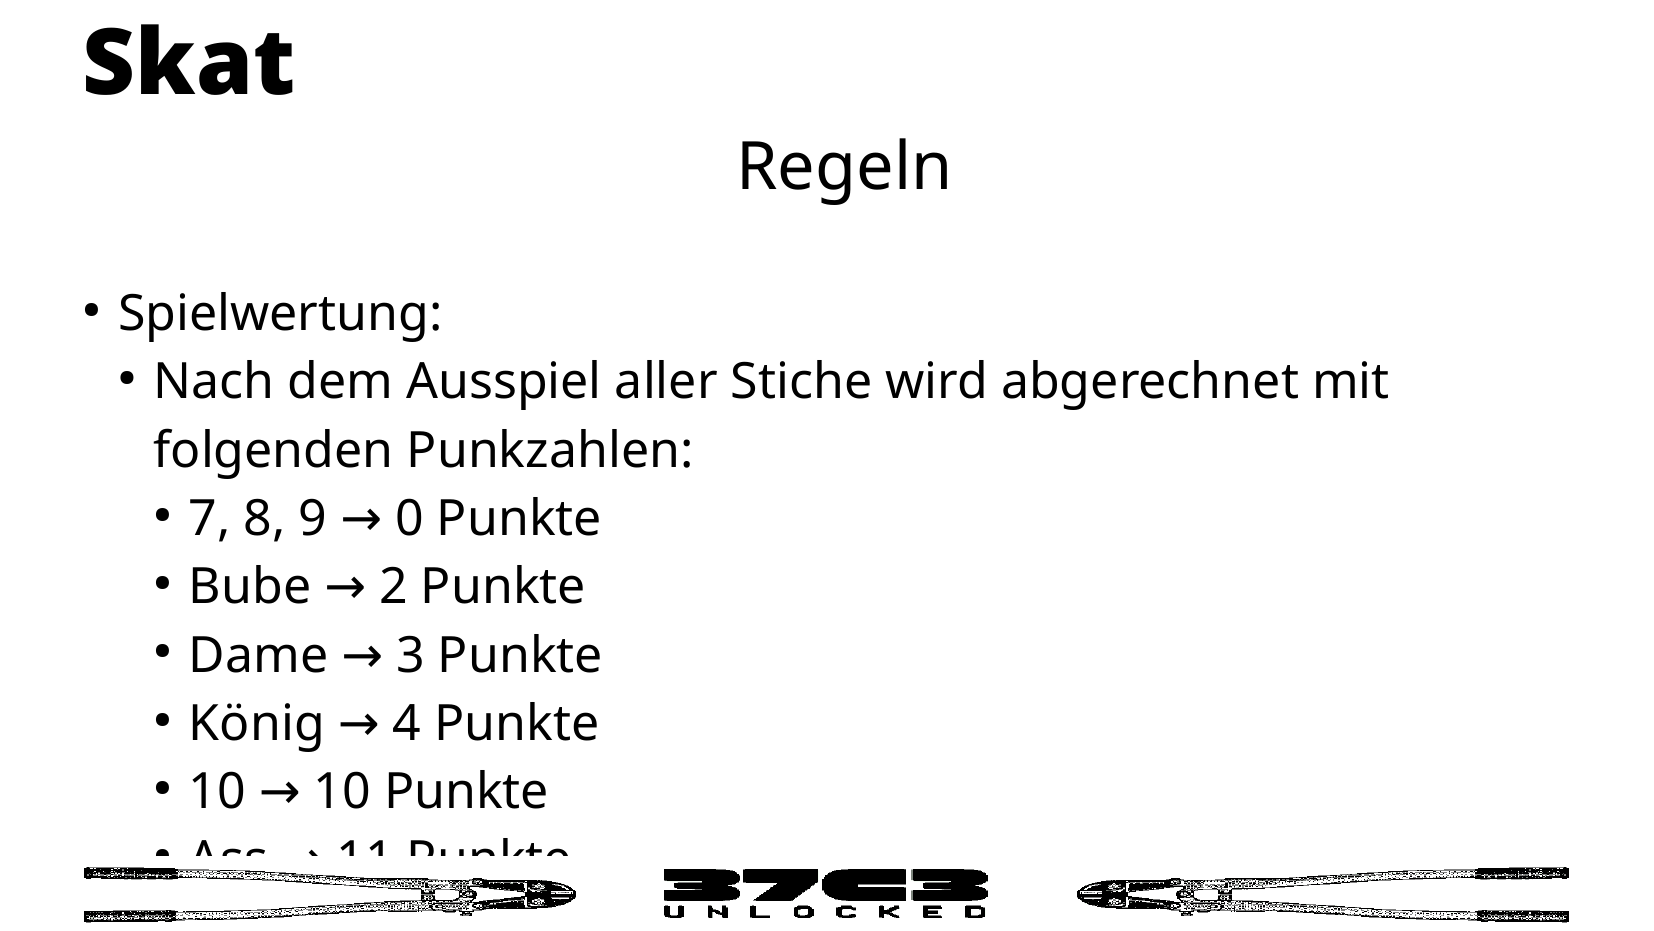

# Skat
Regeln
Spielwertung:
Nach dem Ausspiel aller Stiche wird abgerechnet mit folgenden Punkzahlen:
7, 8, 9 → 0 Punkte
Bube → 2 Punkte
Dame → 3 Punkte
König → 4 Punkte
10 → 10 Punkte
Ass → 11 Punkte